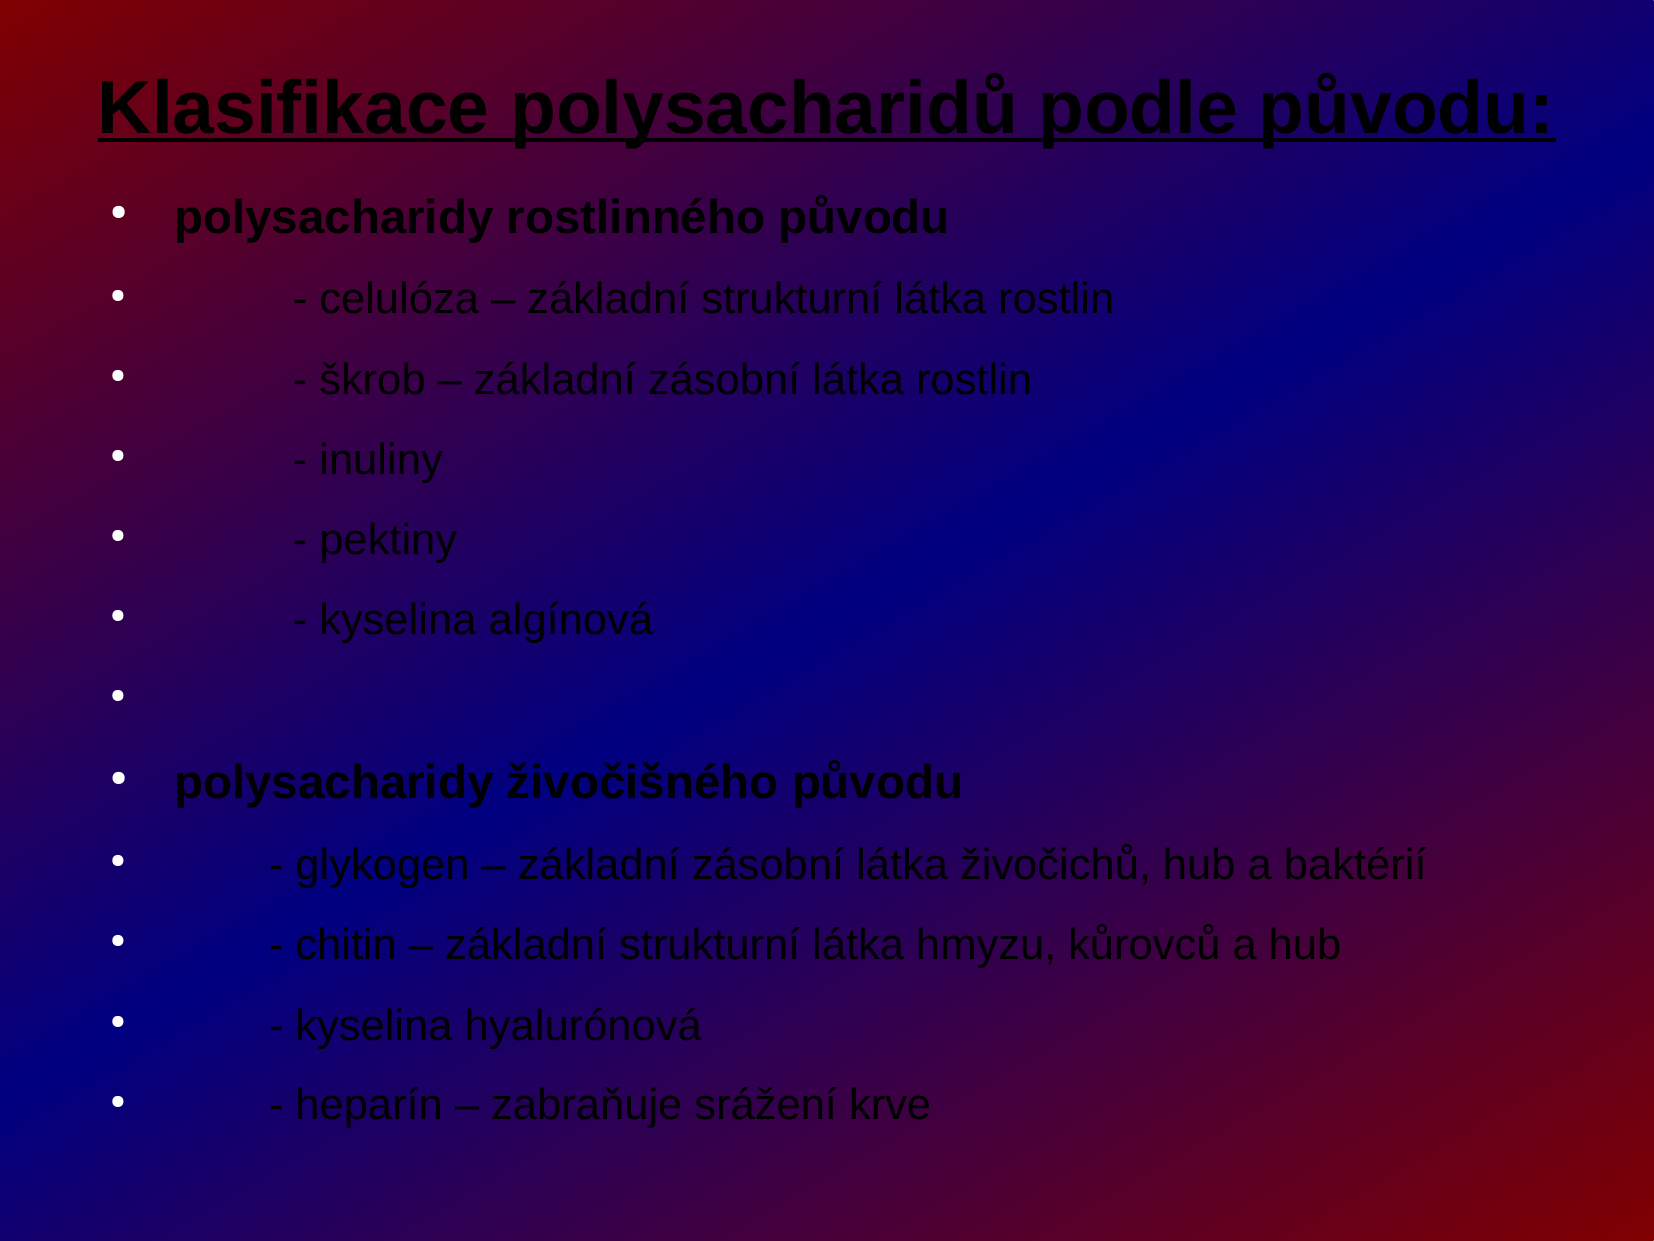

# Klasifikace polysacharidů podle původu:
 polysacharidy rostlinného původu
 - celulóza – základní strukturní látka rostlin
 - škrob – základní zásobní látka rostlin
 - inuliny
 - pektiny
 - kyselina algínová
 polysacharidy živočišného původu
 - glykogen – základní zásobní látka živočichů, hub a baktérií
 - chitin – základní strukturní látka hmyzu, kůrovců a hub
 - kyselina hyalurónová
 - heparín – zabraňuje srážení krve